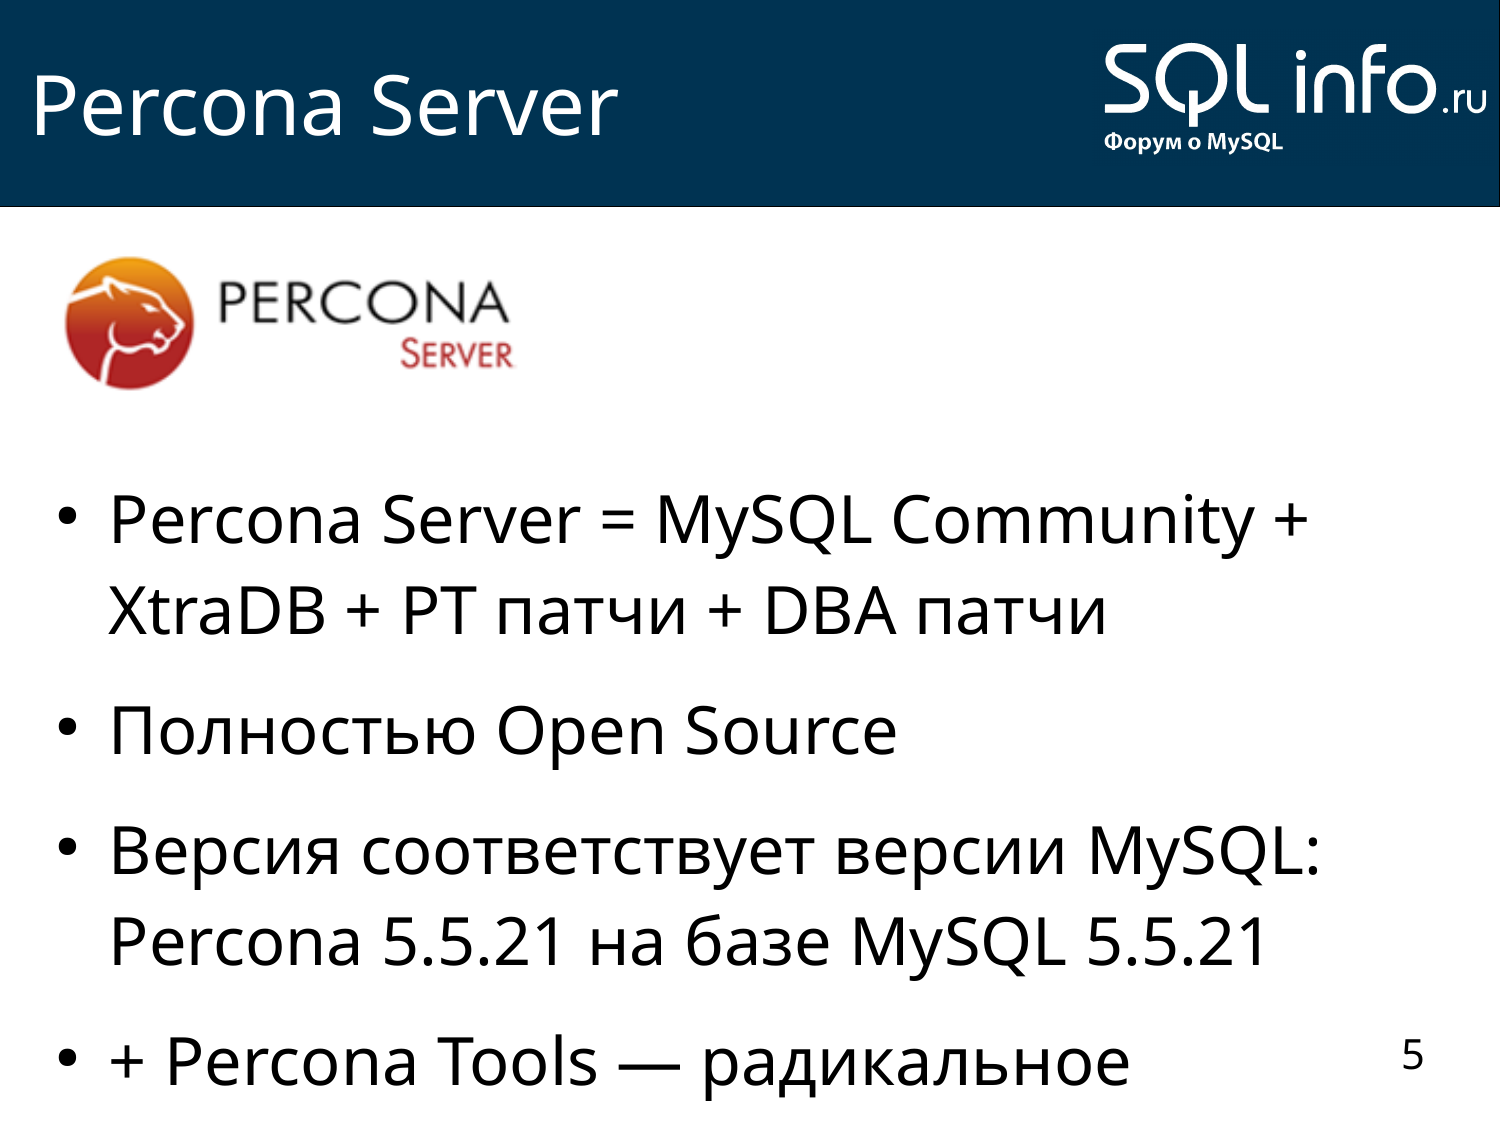

# Percona Server
Percona Server = MySQL Community + XtraDB + PT патчи + DBA патчи
Полностью Open Source
Версия соответствует версии MySQL: Percona 5.5.21 на базе MySQL 5.5.21
+ Percona Tools — радикальное усиление DBA (применимы и к MySQL)
5